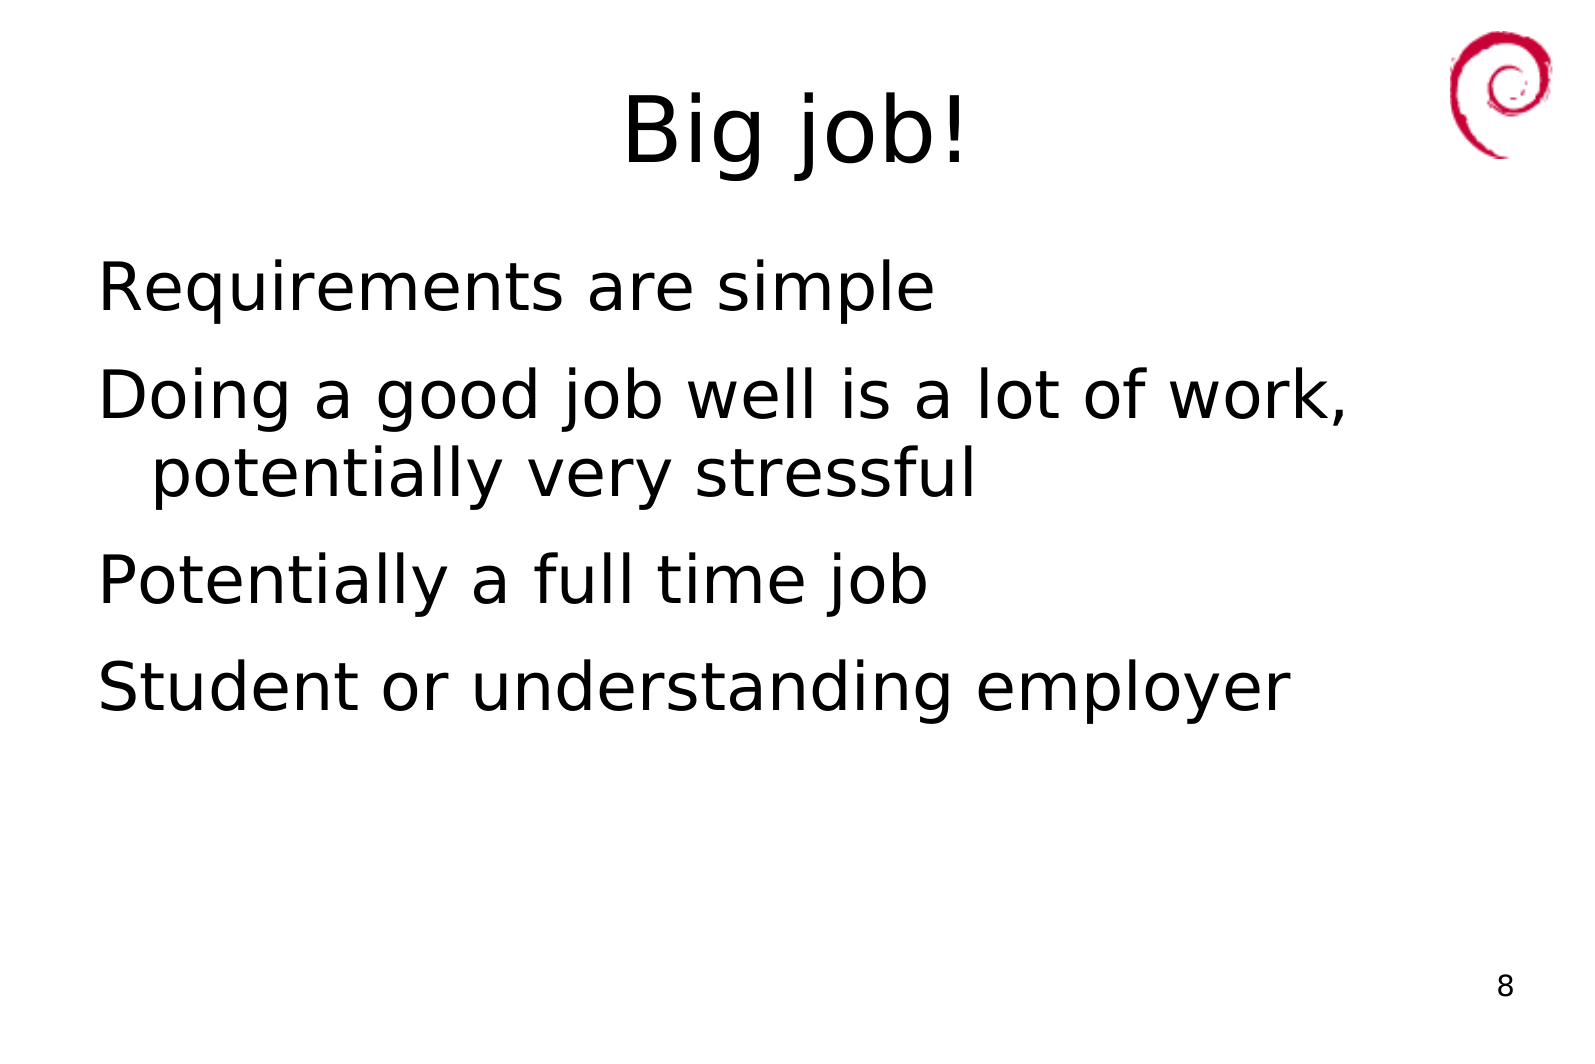

# Big job!
Requirements are simple
Doing a good job well is a lot of work, potentially very stressful
Potentially a full time job
Student or understanding employer
8